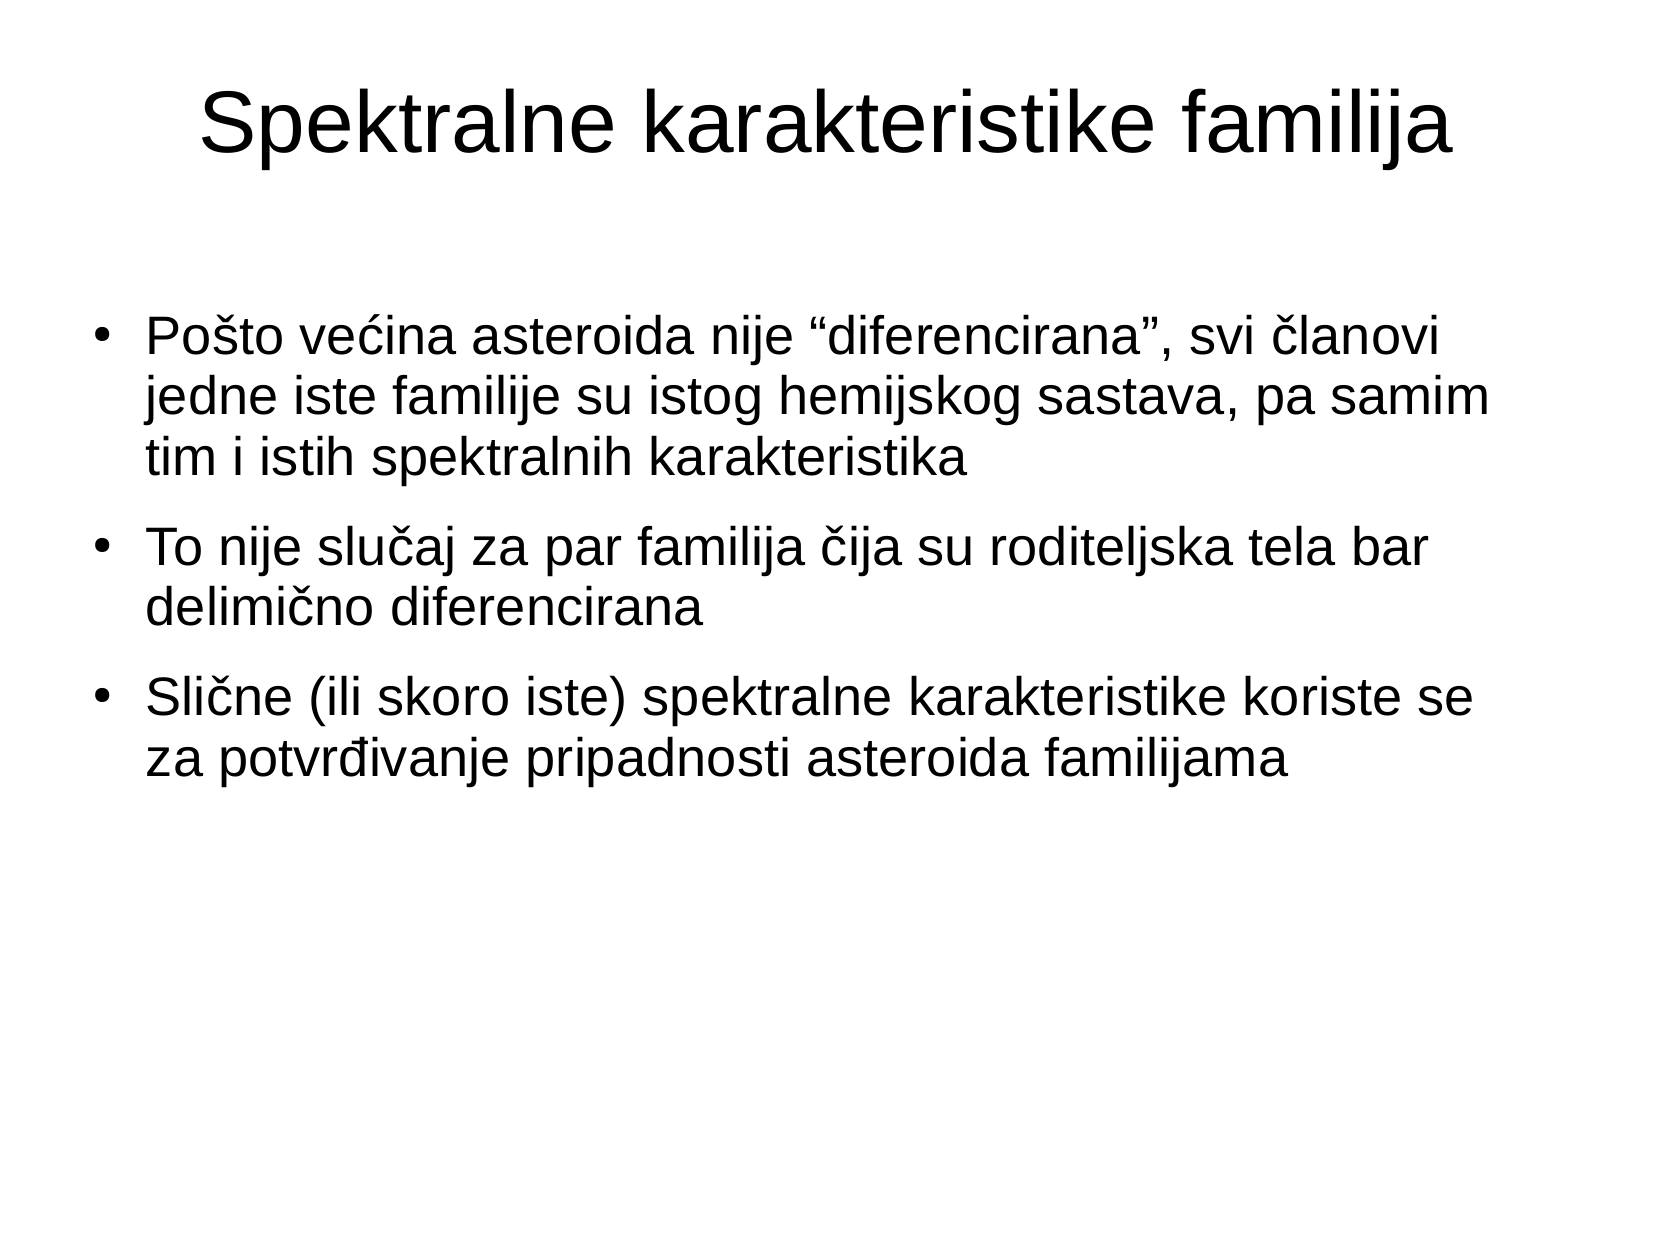

# Spektralne karakteristike familija
Pošto većina asteroida nije “diferencirana”, svi članovi jedne iste familije su istog hemijskog sastava, pa samim tim i istih spektralnih karakteristika
To nije slučaj za par familija čija su roditeljska tela bar delimično diferencirana
Slične (ili skoro iste) spektralne karakteristike koriste se za potvrđivanje pripadnosti asteroida familijama